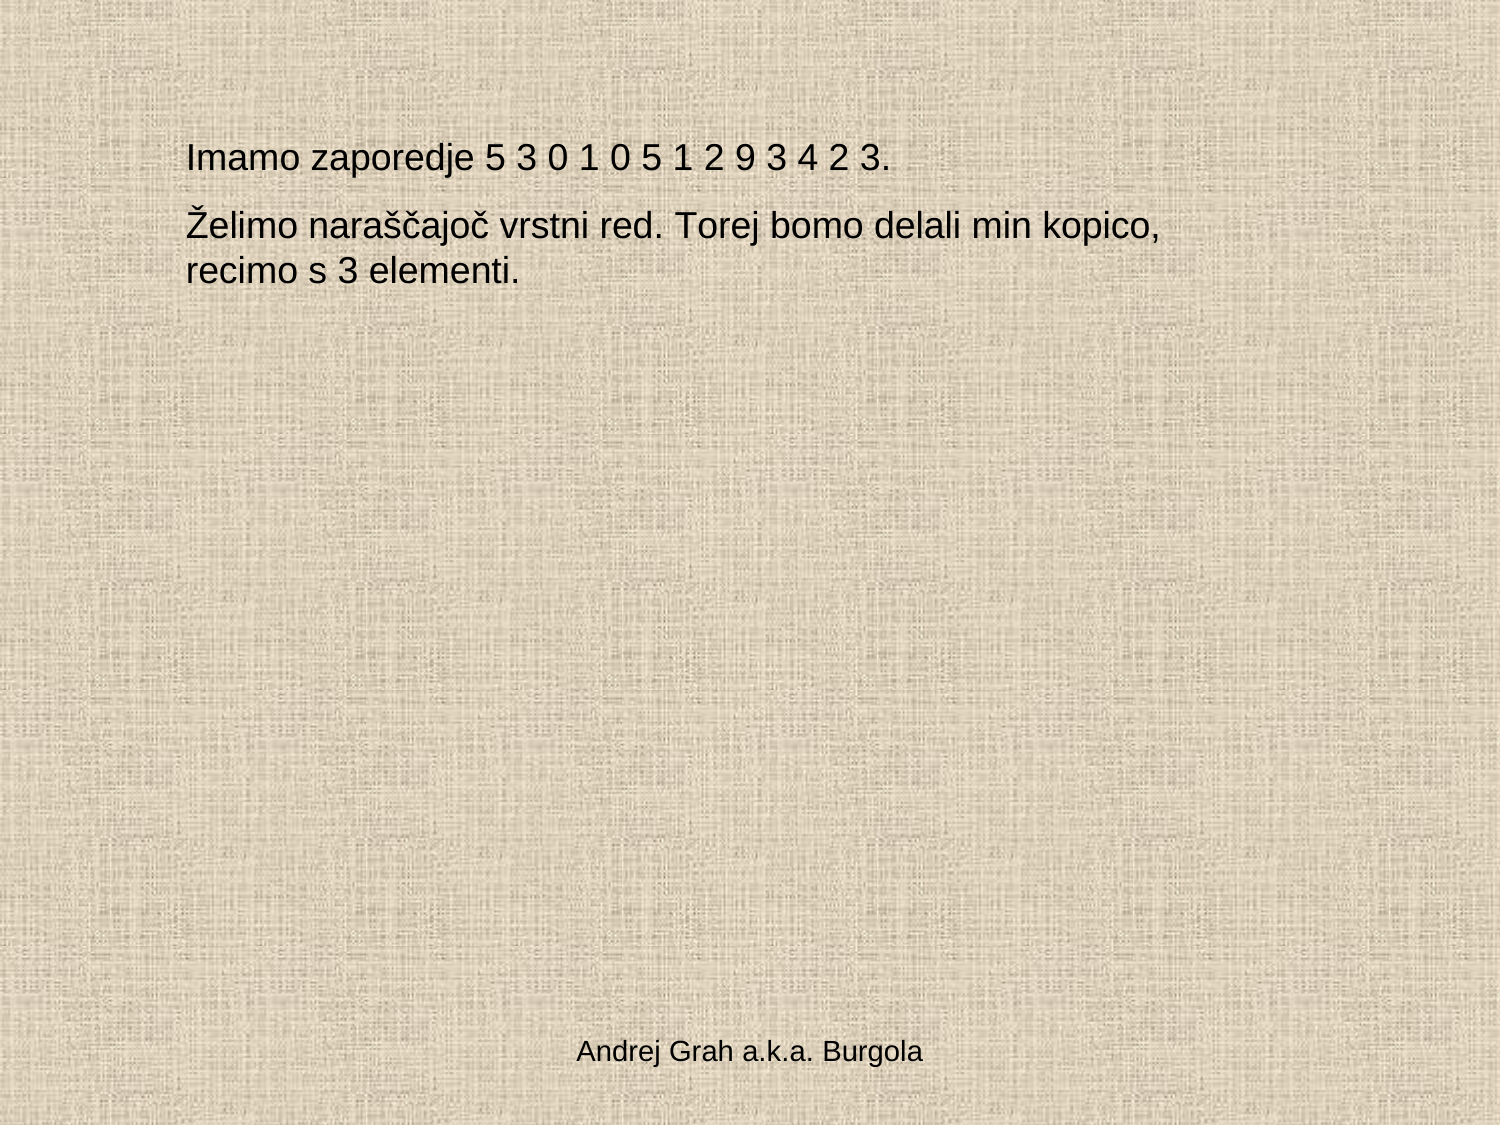

Imamo zaporedje 5 3 0 1 0 5 1 2 9 3 4 2 3.
Želimo naraščajoč vrstni red. Torej bomo delali min kopico, recimo s 3 elementi.
Andrej Grah a.k.a. Burgola